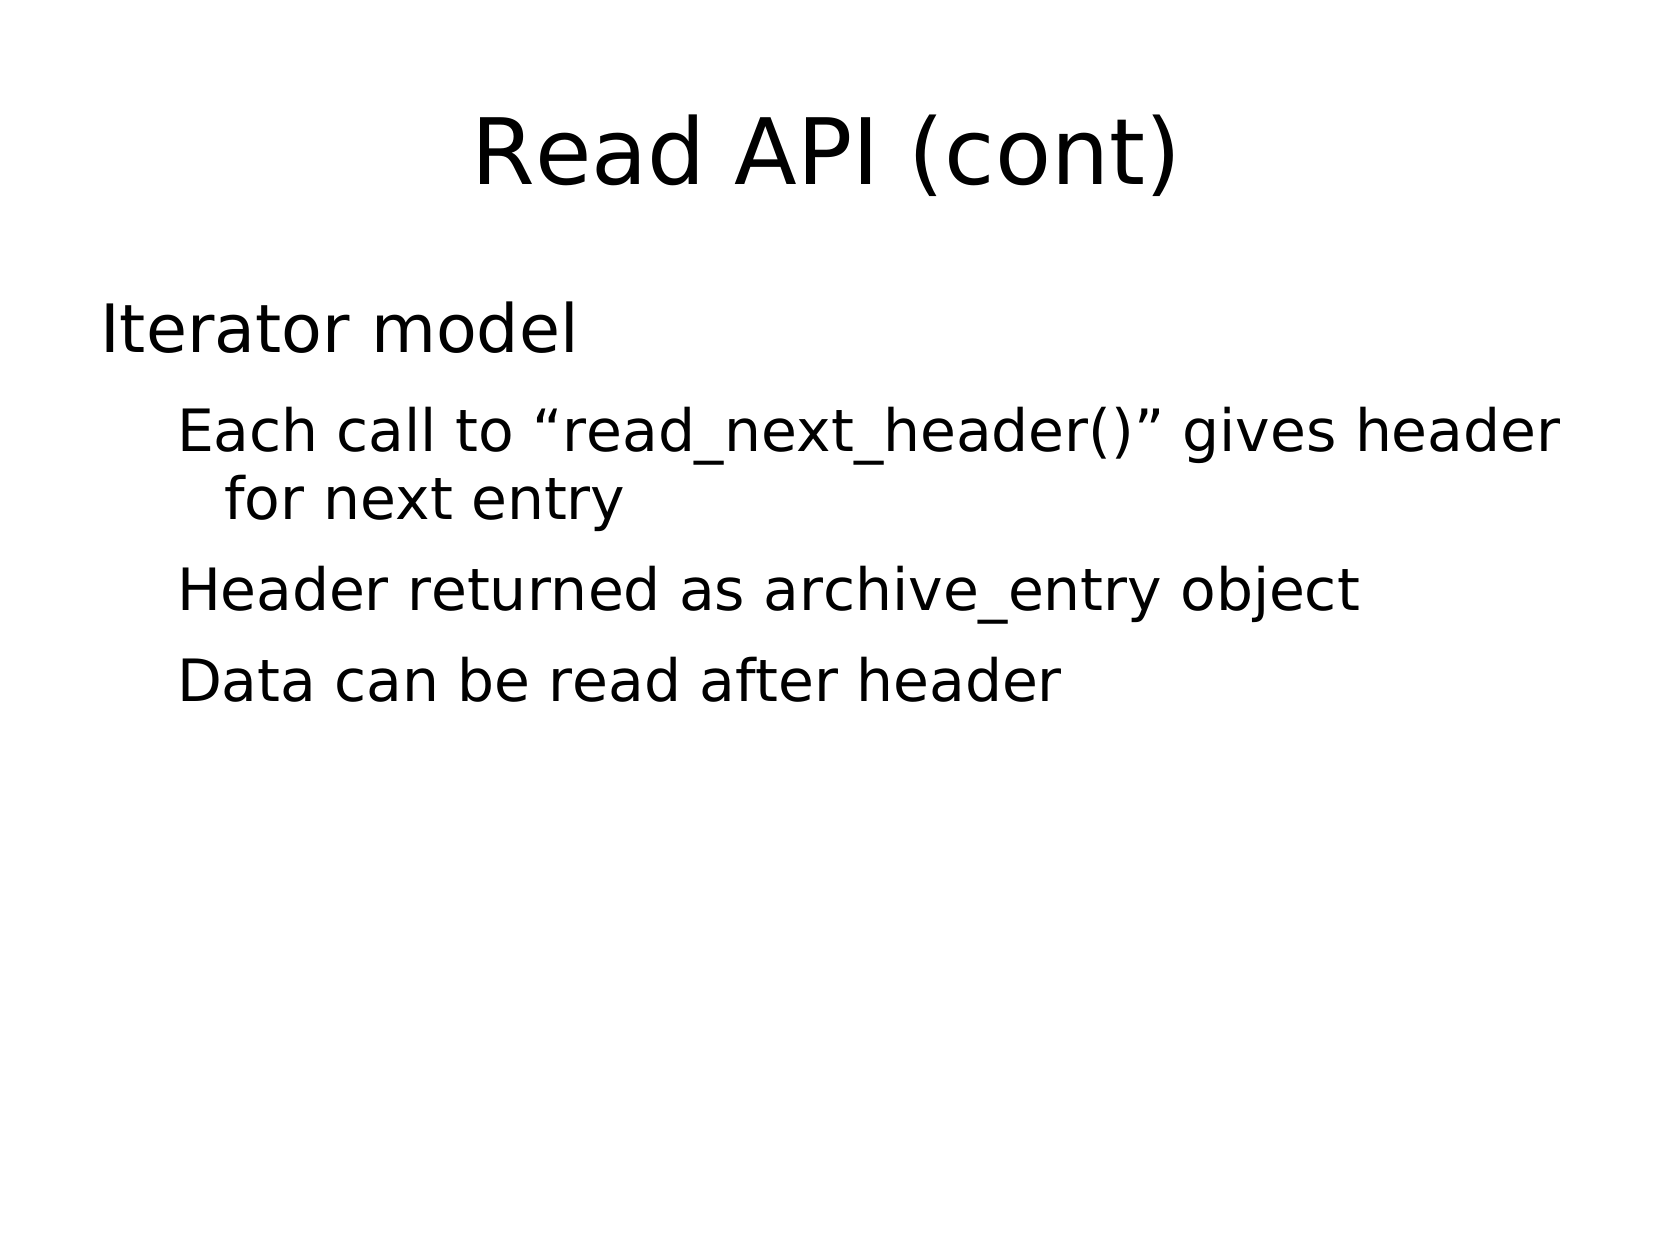

# Read API (cont)
Iterator model
Each call to “read_next_header()” gives header for next entry
Header returned as archive_entry object
Data can be read after header